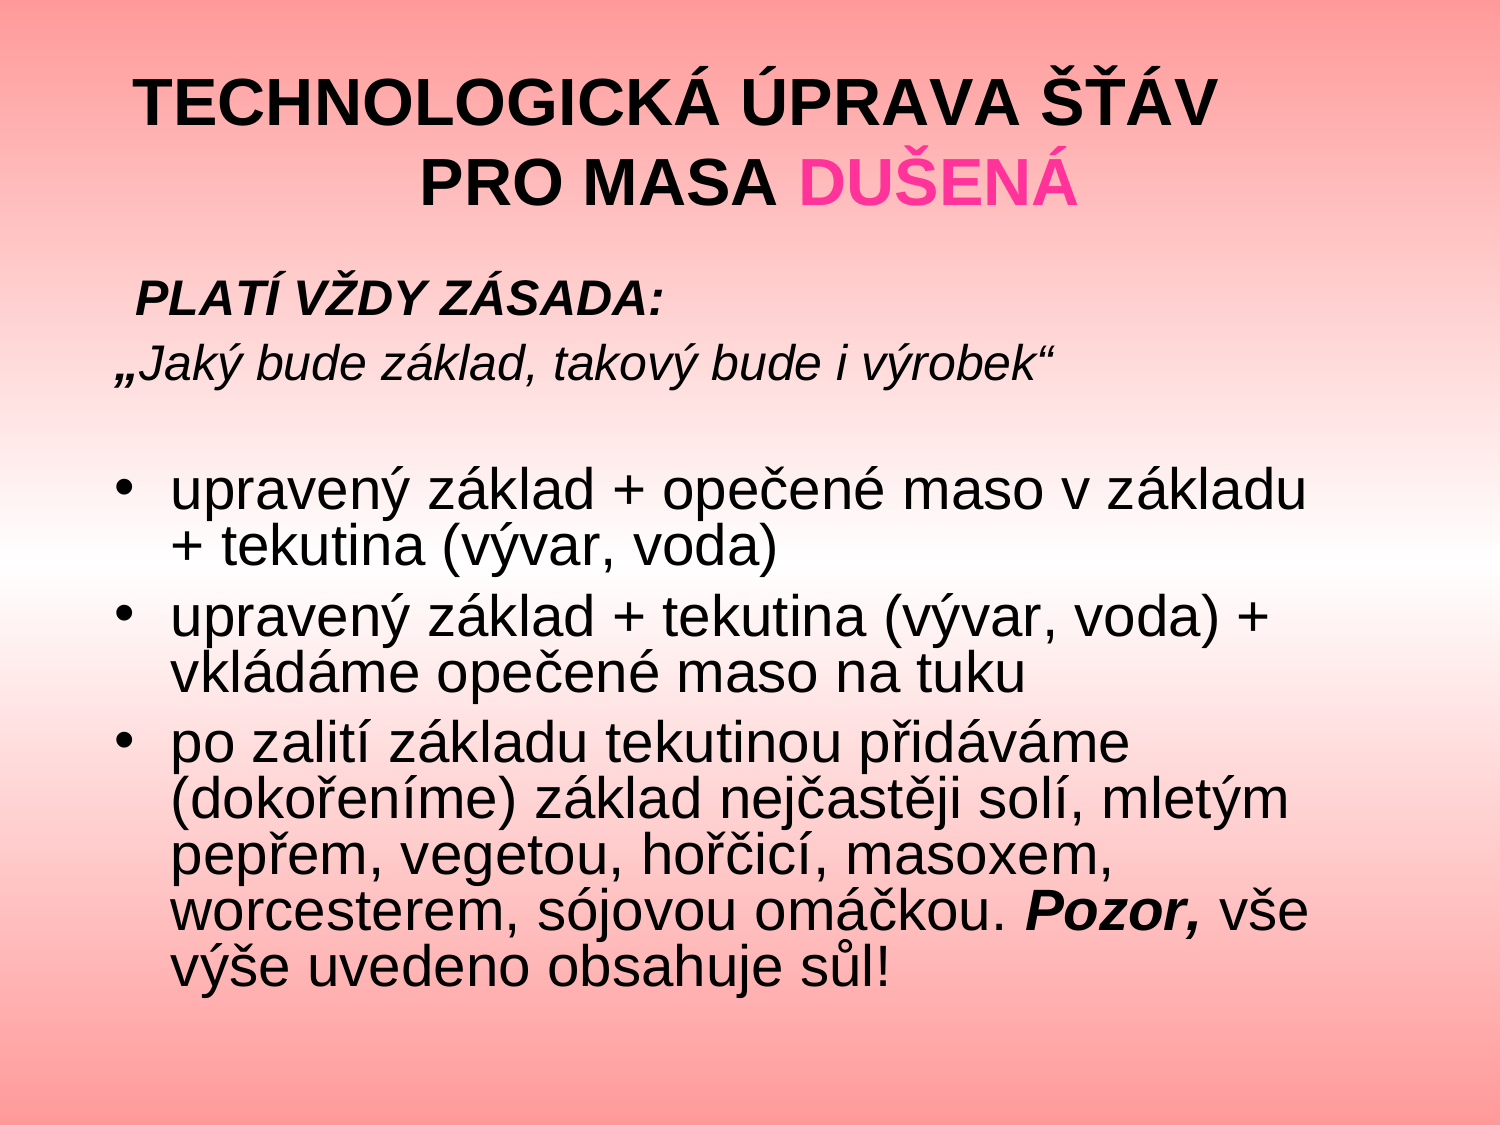

# TECHNOLOGICKÁ ÚPRAVA ŠŤÁV PRO MASA DUŠENÁ
 PLATÍ VŽDY ZÁSADA:
„Jaký bude základ, takový bude i výrobek“
upravený základ + opečené maso v základu + tekutina (vývar, voda)
upravený základ + tekutina (vývar, voda) + vkládáme opečené maso na tuku
po zalití základu tekutinou přidáváme (dokořeníme) základ nejčastěji solí, mletým pepřem, vegetou, hořčicí, masoxem, worcesterem, sójovou omáčkou. Pozor, vše výše uvedeno obsahuje sůl!